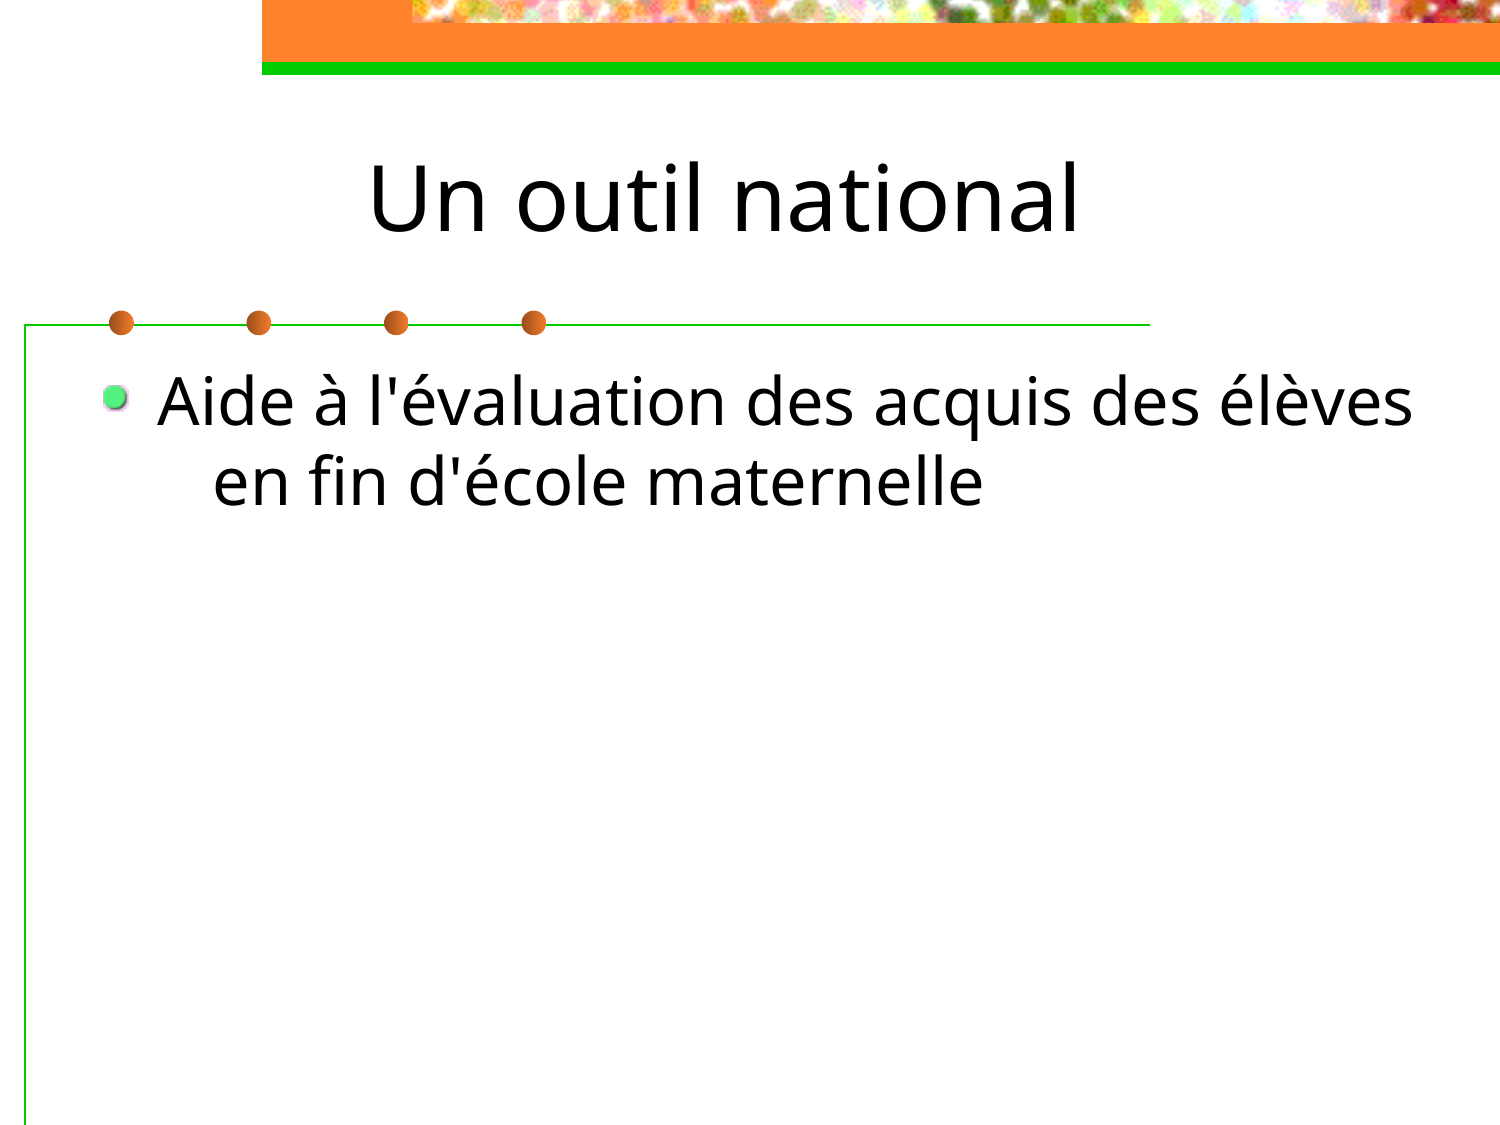

# Un outil national
Aide à l'évaluation des acquis des élèves en fin d'école maternelle